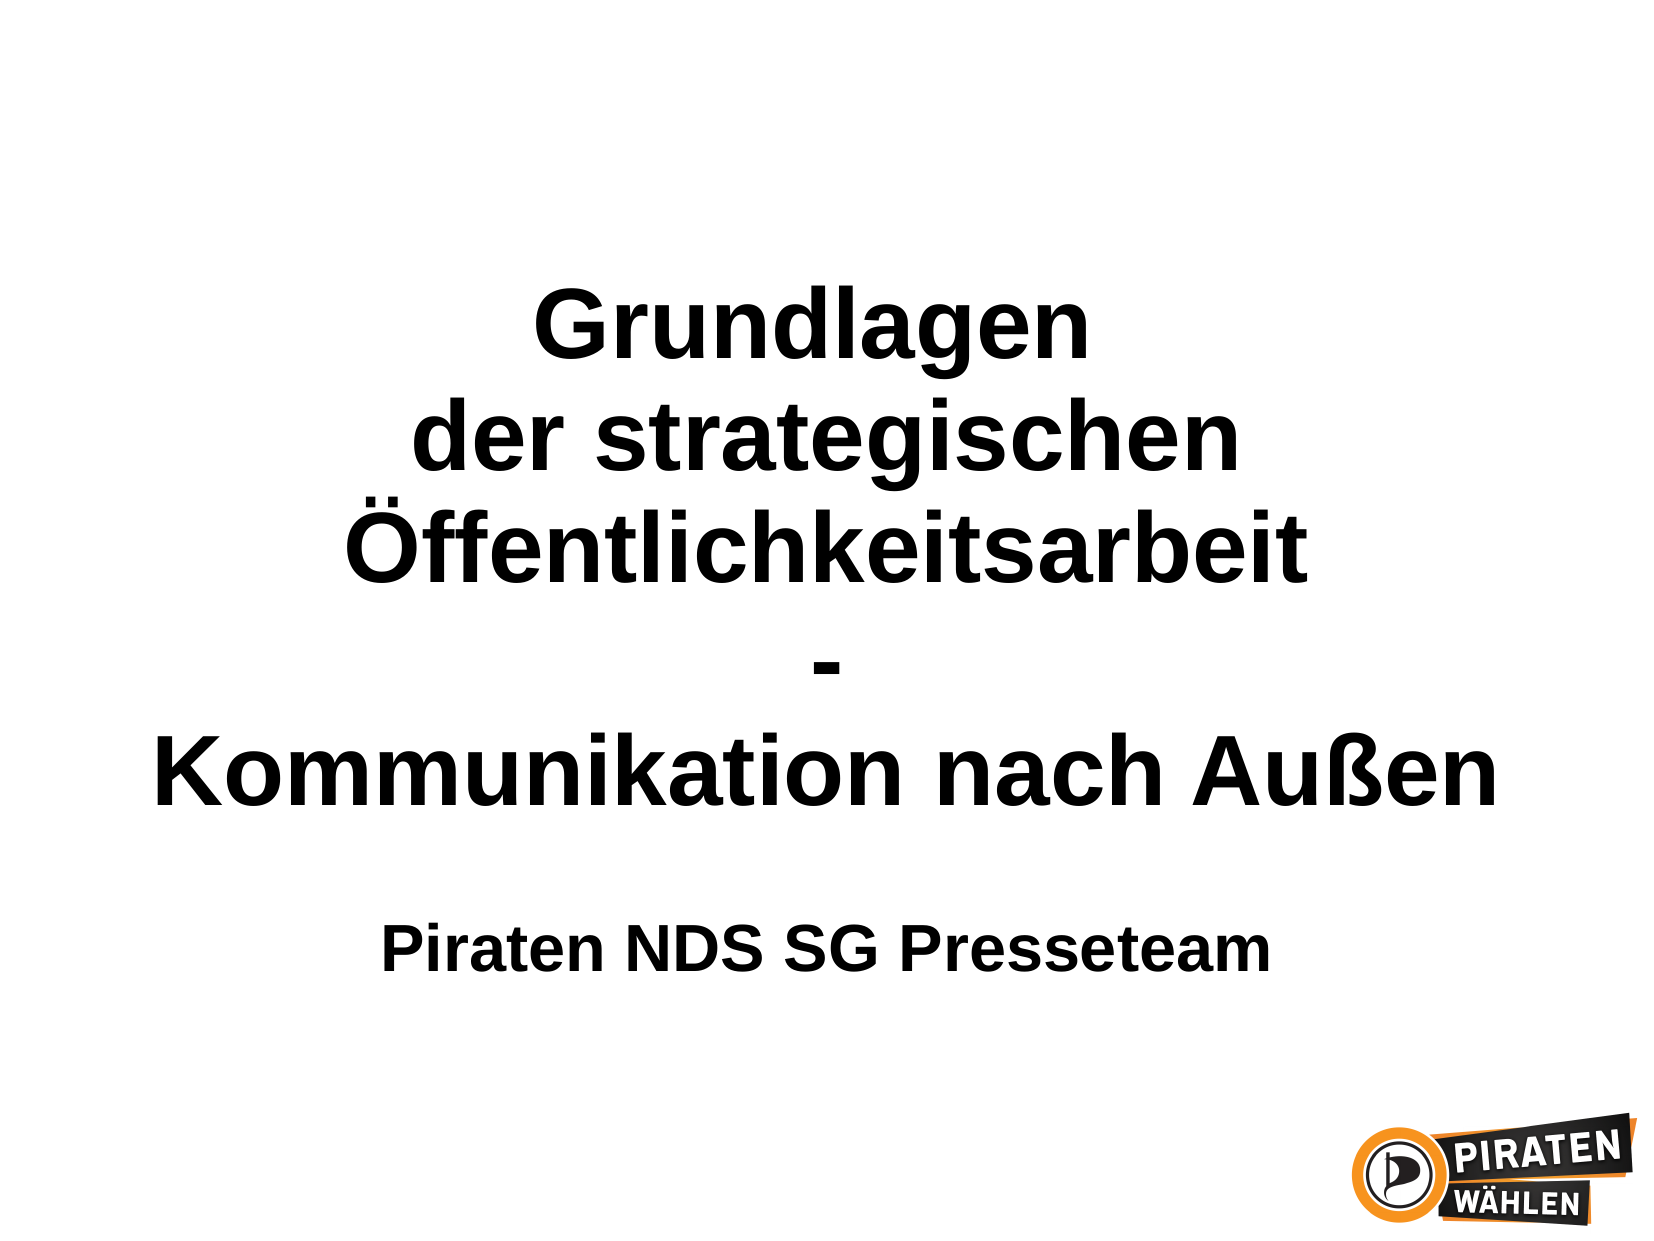

# Grundlagen
 der strategischen
Öffentlichkeitsarbeit
-
Kommunikation nach Außen
Piraten NDS SG Presseteam